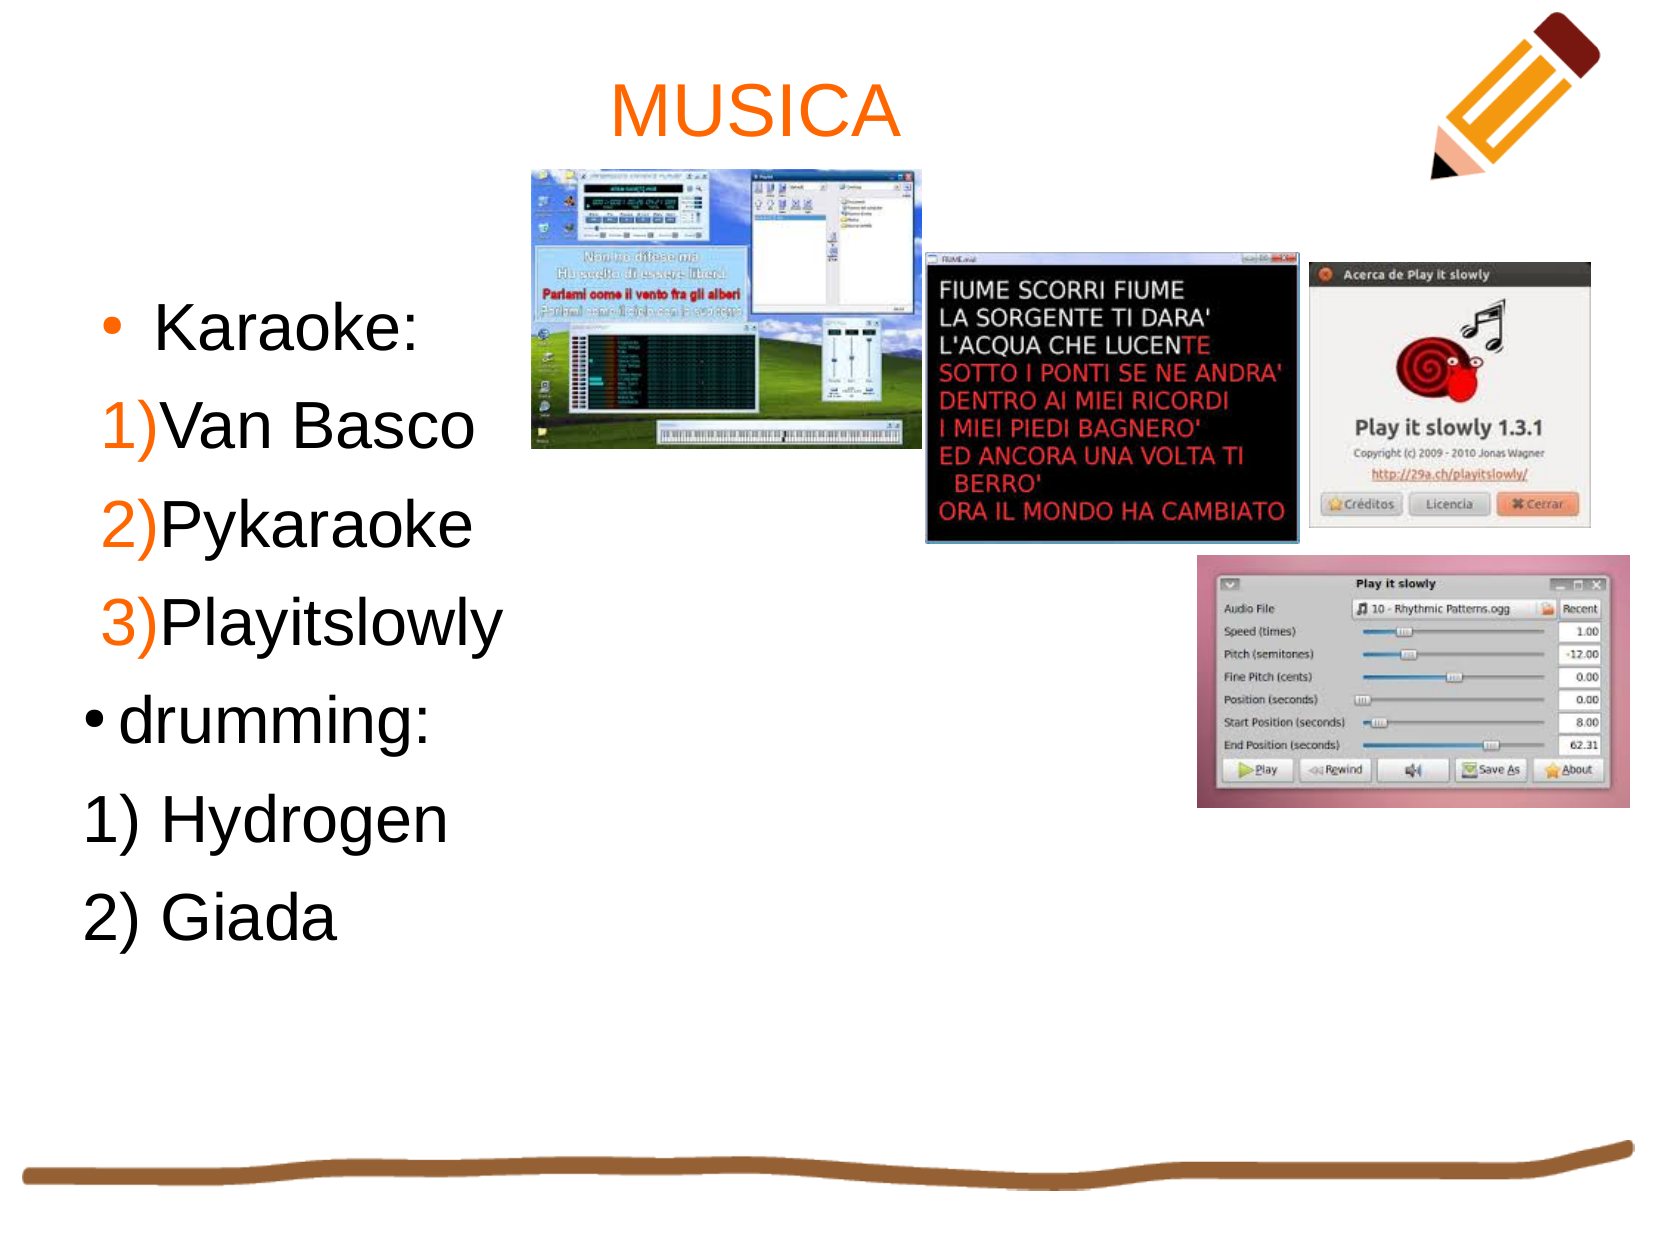

# MUSICA
Karaoke:
Van Basco
Pykaraoke
Playitslowly
drumming:
 Hydrogen
 Giada